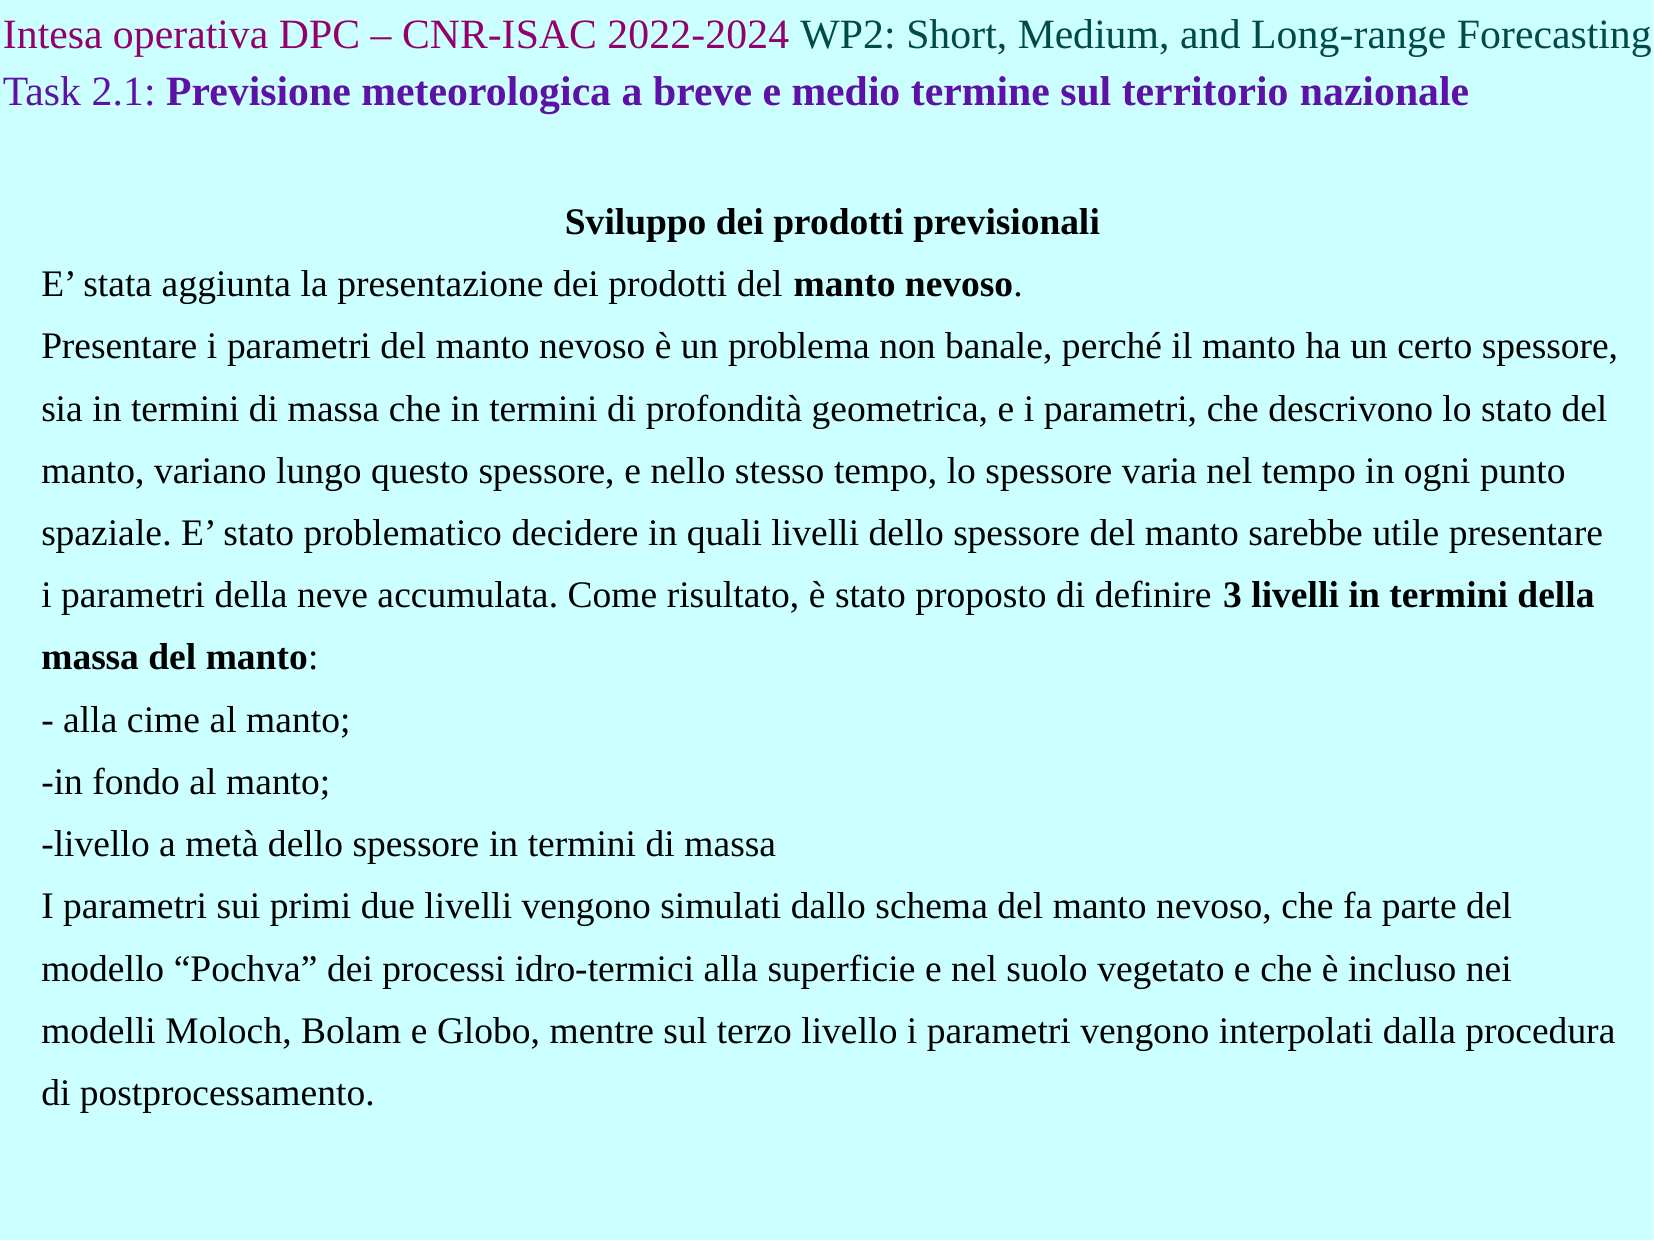

Intesa operativa DPC – CNR-ISAC 2022-2024 WP2: Short, Medium, and Long-range Forecasting
Task 2.1: Previsione meteorologica a breve e medio termine sul territorio nazionale
Sviluppo dei prodotti previsionali
E’ stata aggiunta la presentazione dei prodotti del manto nevoso.
Presentare i parametri del manto nevoso è un problema non banale, perché il manto ha un certo spessore, sia in termini di massa che in termini di profondità geometrica, e i parametri, che descrivono lo stato del manto, variano lungo questo spessore, e nello stesso tempo, lo spessore varia nel tempo in ogni punto spaziale. E’ stato problematico decidere in quali livelli dello spessore del manto sarebbe utile presentare i parametri della neve accumulata. Come risultato, è stato proposto di definire 3 livelli in termini della massa del manto:
- alla cime al manto;
-in fondo al manto;
-livello a metà dello spessore in termini di massa
I parametri sui primi due livelli vengono simulati dallo schema del manto nevoso, che fa parte del modello “Pochva” dei processi idro-termici alla superficie e nel suolo vegetato e che è incluso nei modelli Moloch, Bolam e Globo, mentre sul terzo livello i parametri vengono interpolati dalla procedura di postprocessamento.